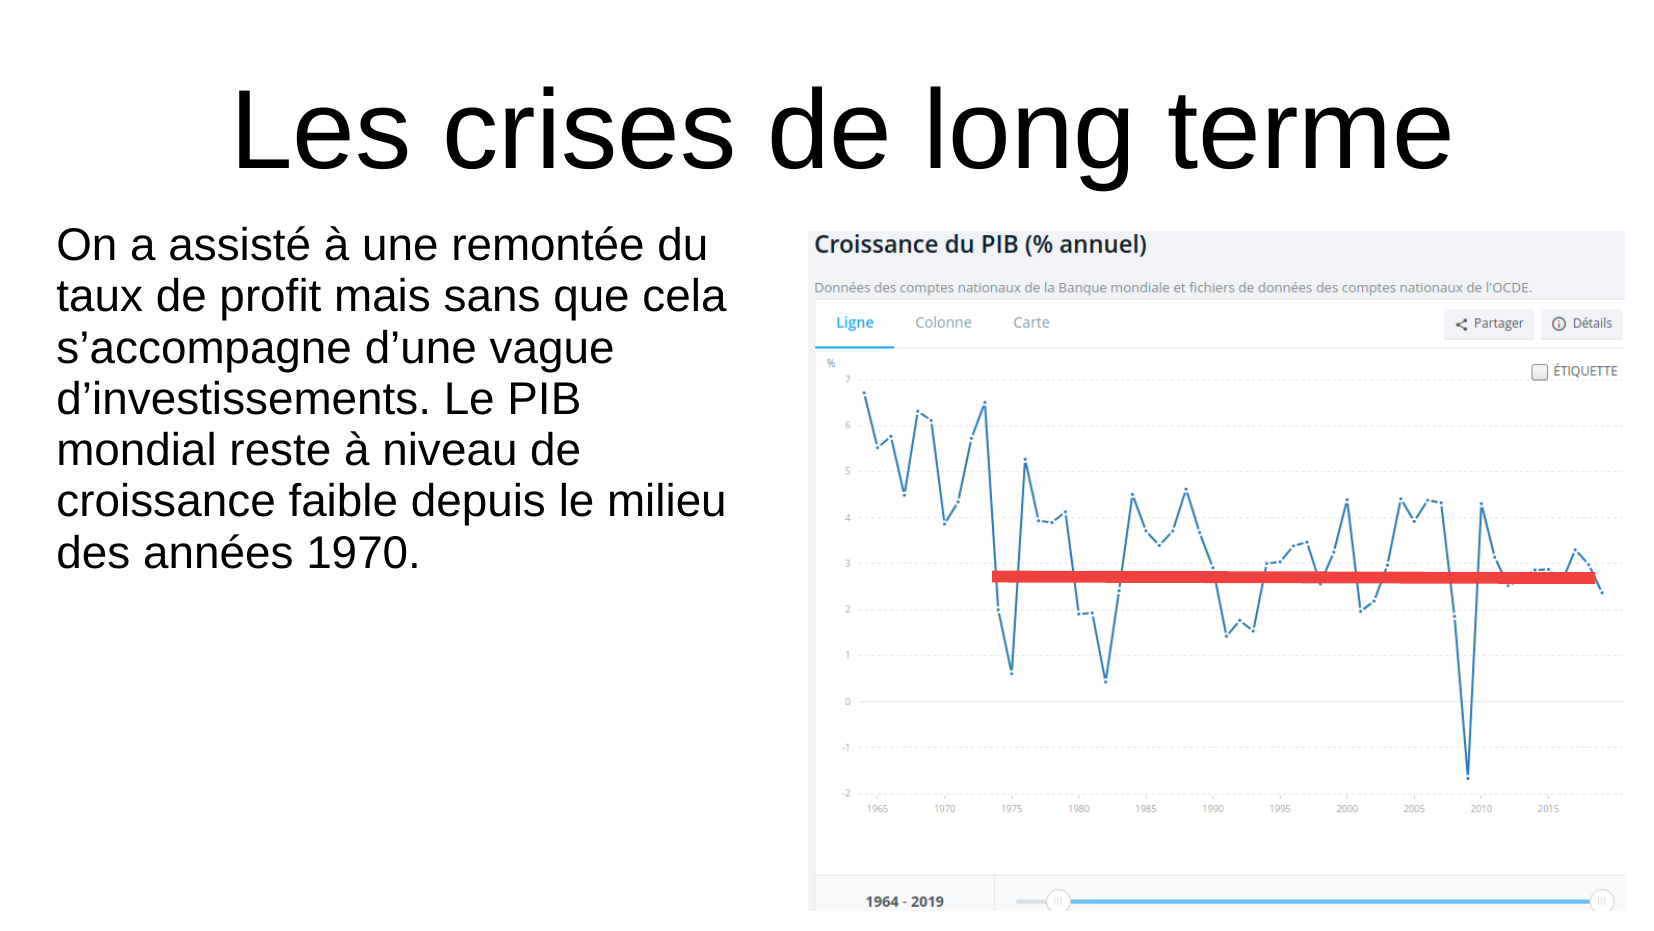

# Les crises de long terme
On a assisté à une remontée du taux de profit mais sans que cela s’accompagne d’une vague d’investissements. Le PIB mondial reste à niveau de croissance faible depuis le milieu des années 1970.